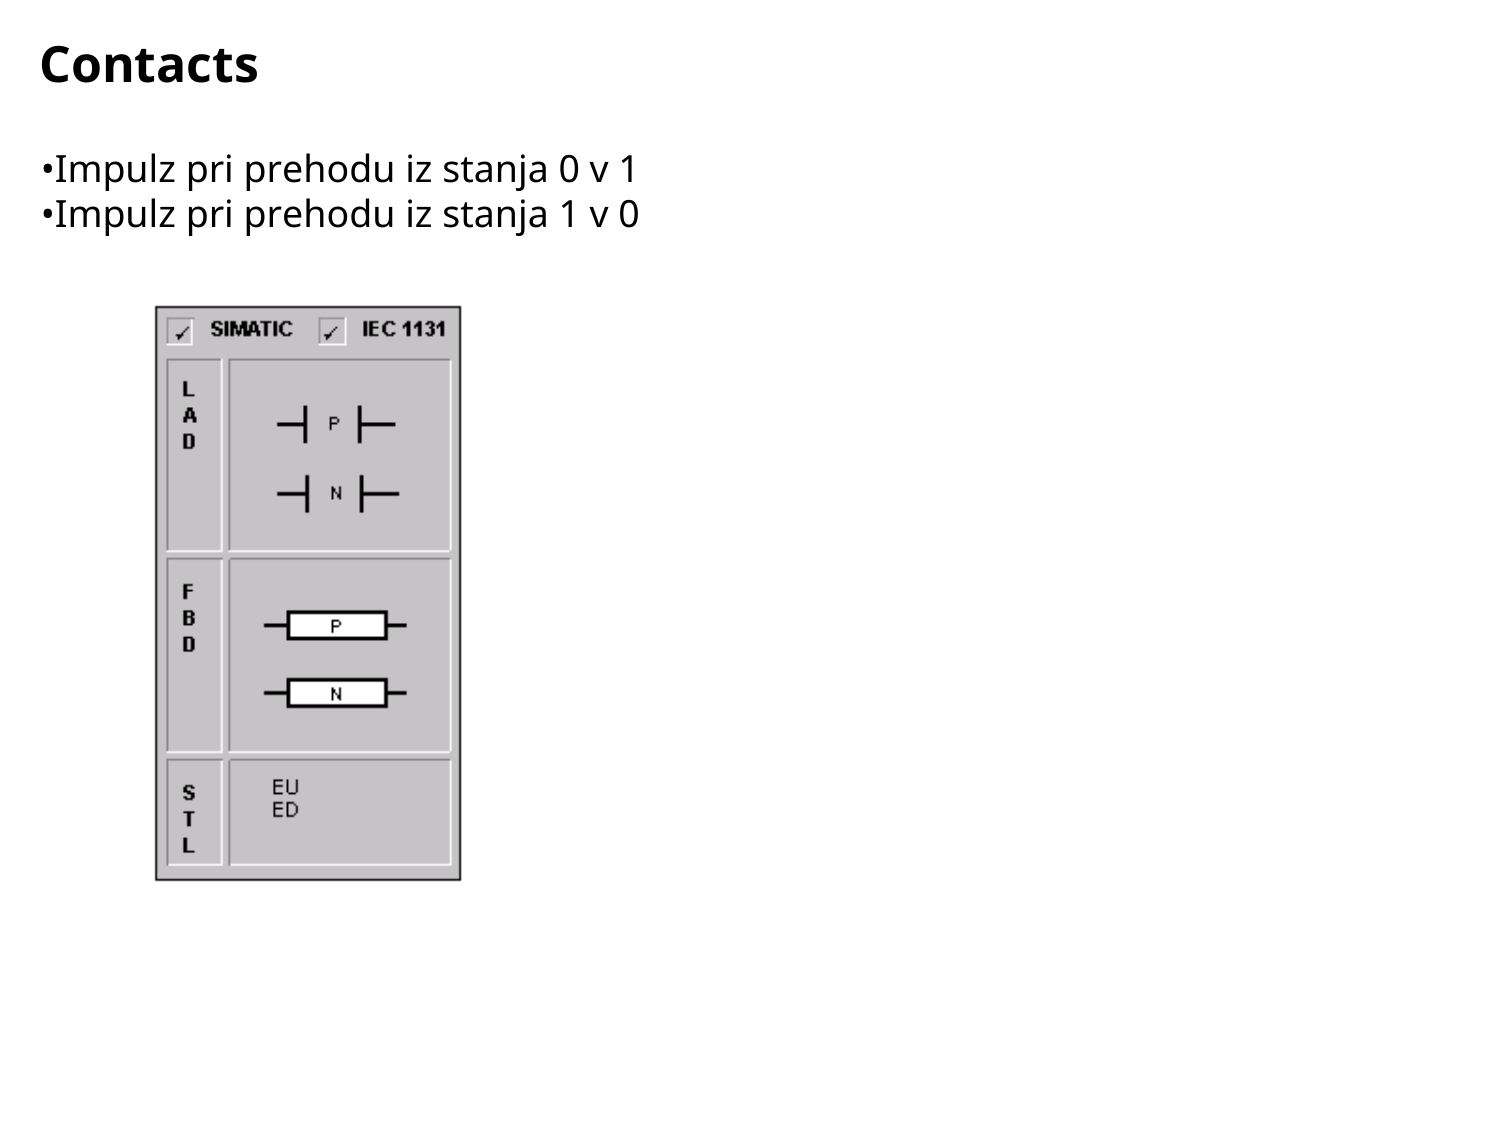

Contacts
Impulz pri prehodu iz stanja 0 v 1
Impulz pri prehodu iz stanja 1 v 0